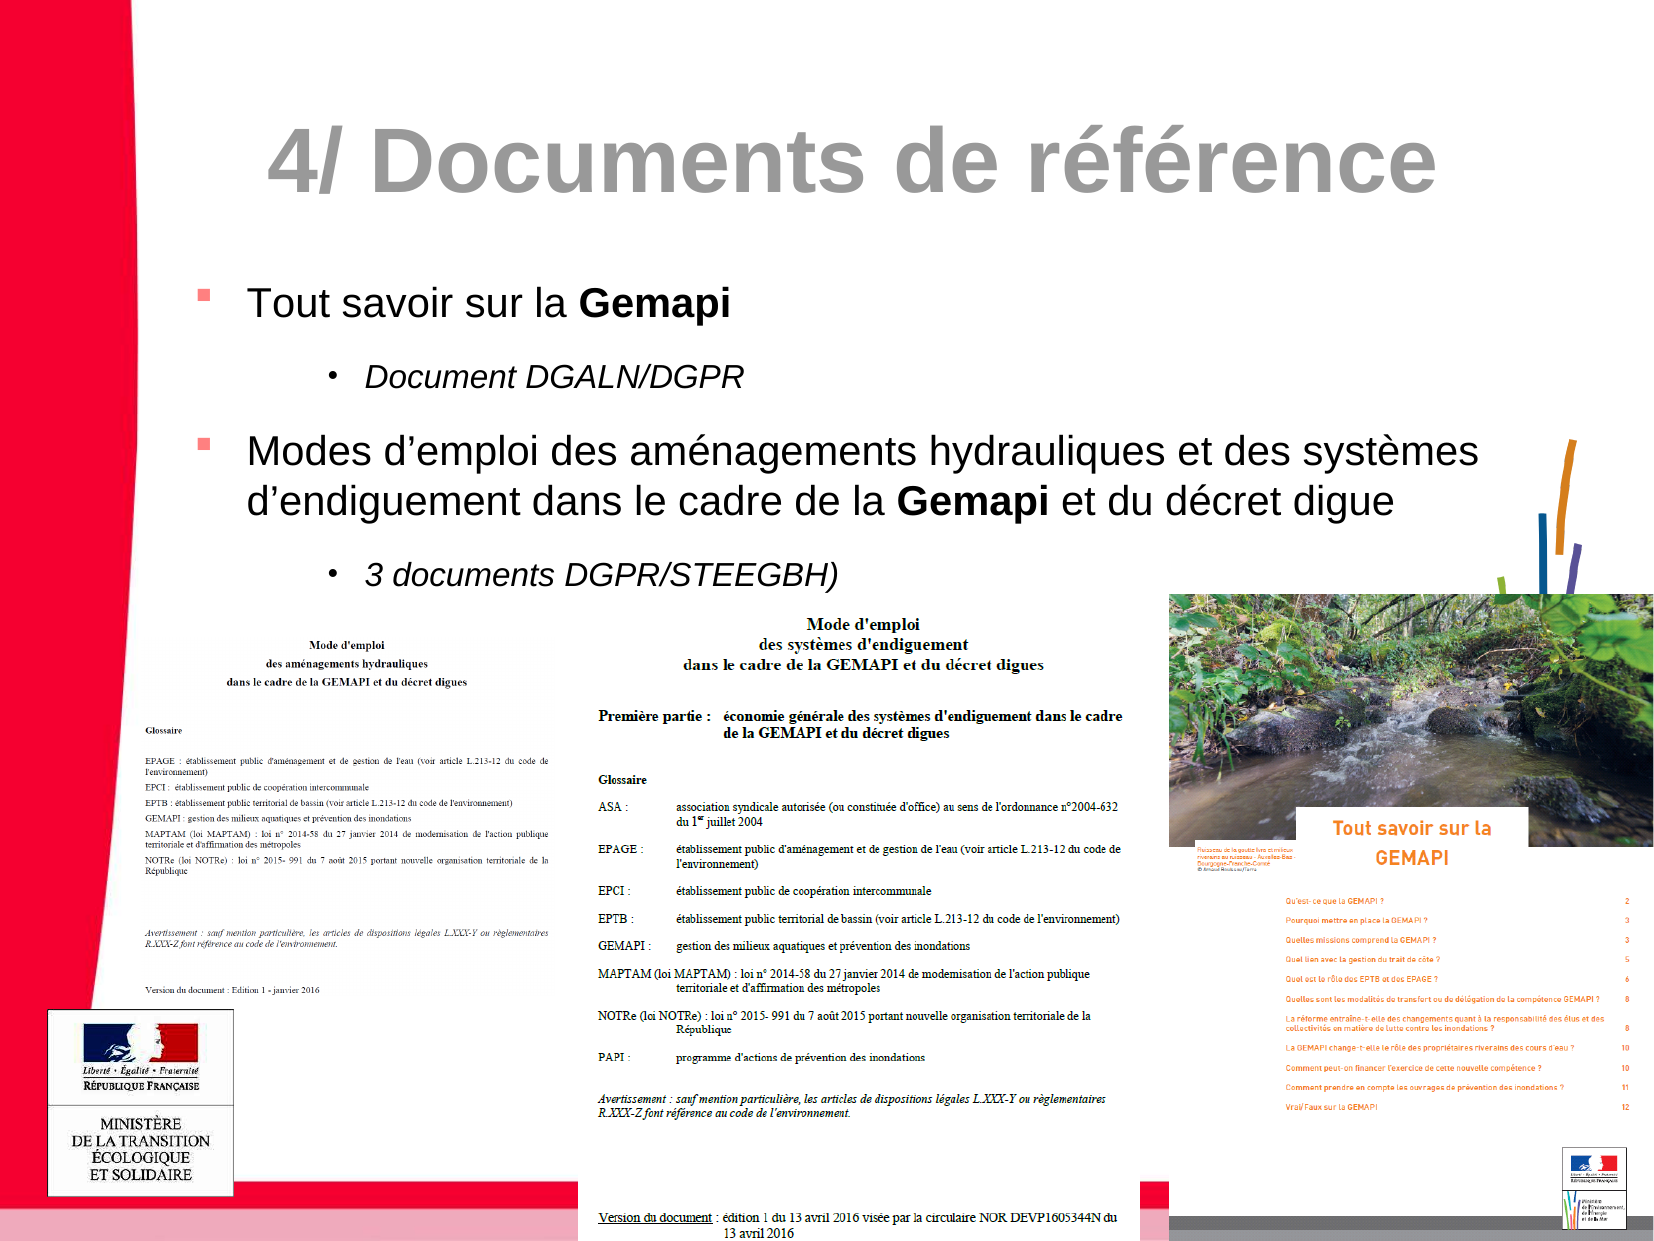

4/ Documents de référence
Tout savoir sur la Gemapi
Document DGALN/DGPR
Modes d’emploi des aménagements hydrauliques et des systèmes d’endiguement dans le cadre de la Gemapi et du décret digue
3 documents DGPR/STEEGBH)